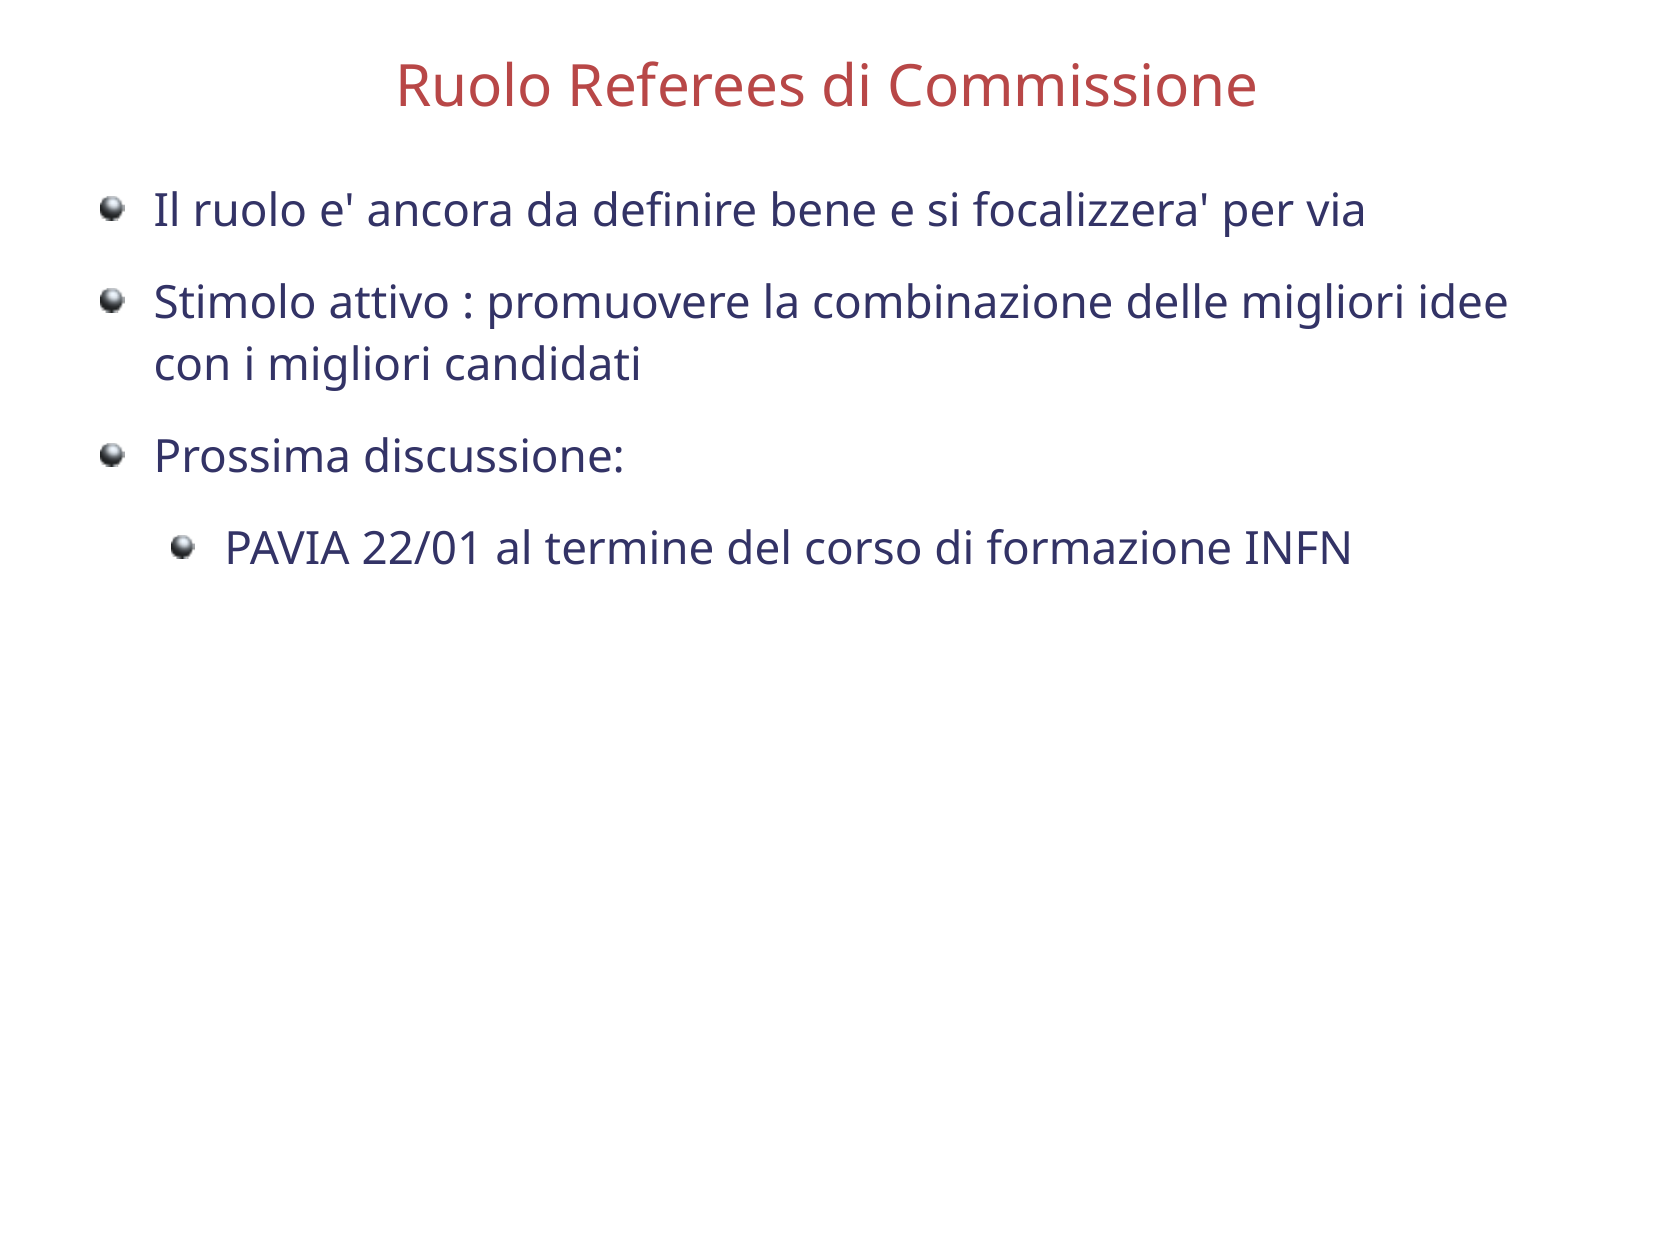

# Ruolo Referees di Commissione
Il ruolo e' ancora da definire bene e si focalizzera' per via
Stimolo attivo : promuovere la combinazione delle migliori idee con i migliori candidati
Prossima discussione:
PAVIA 22/01 al termine del corso di formazione INFN